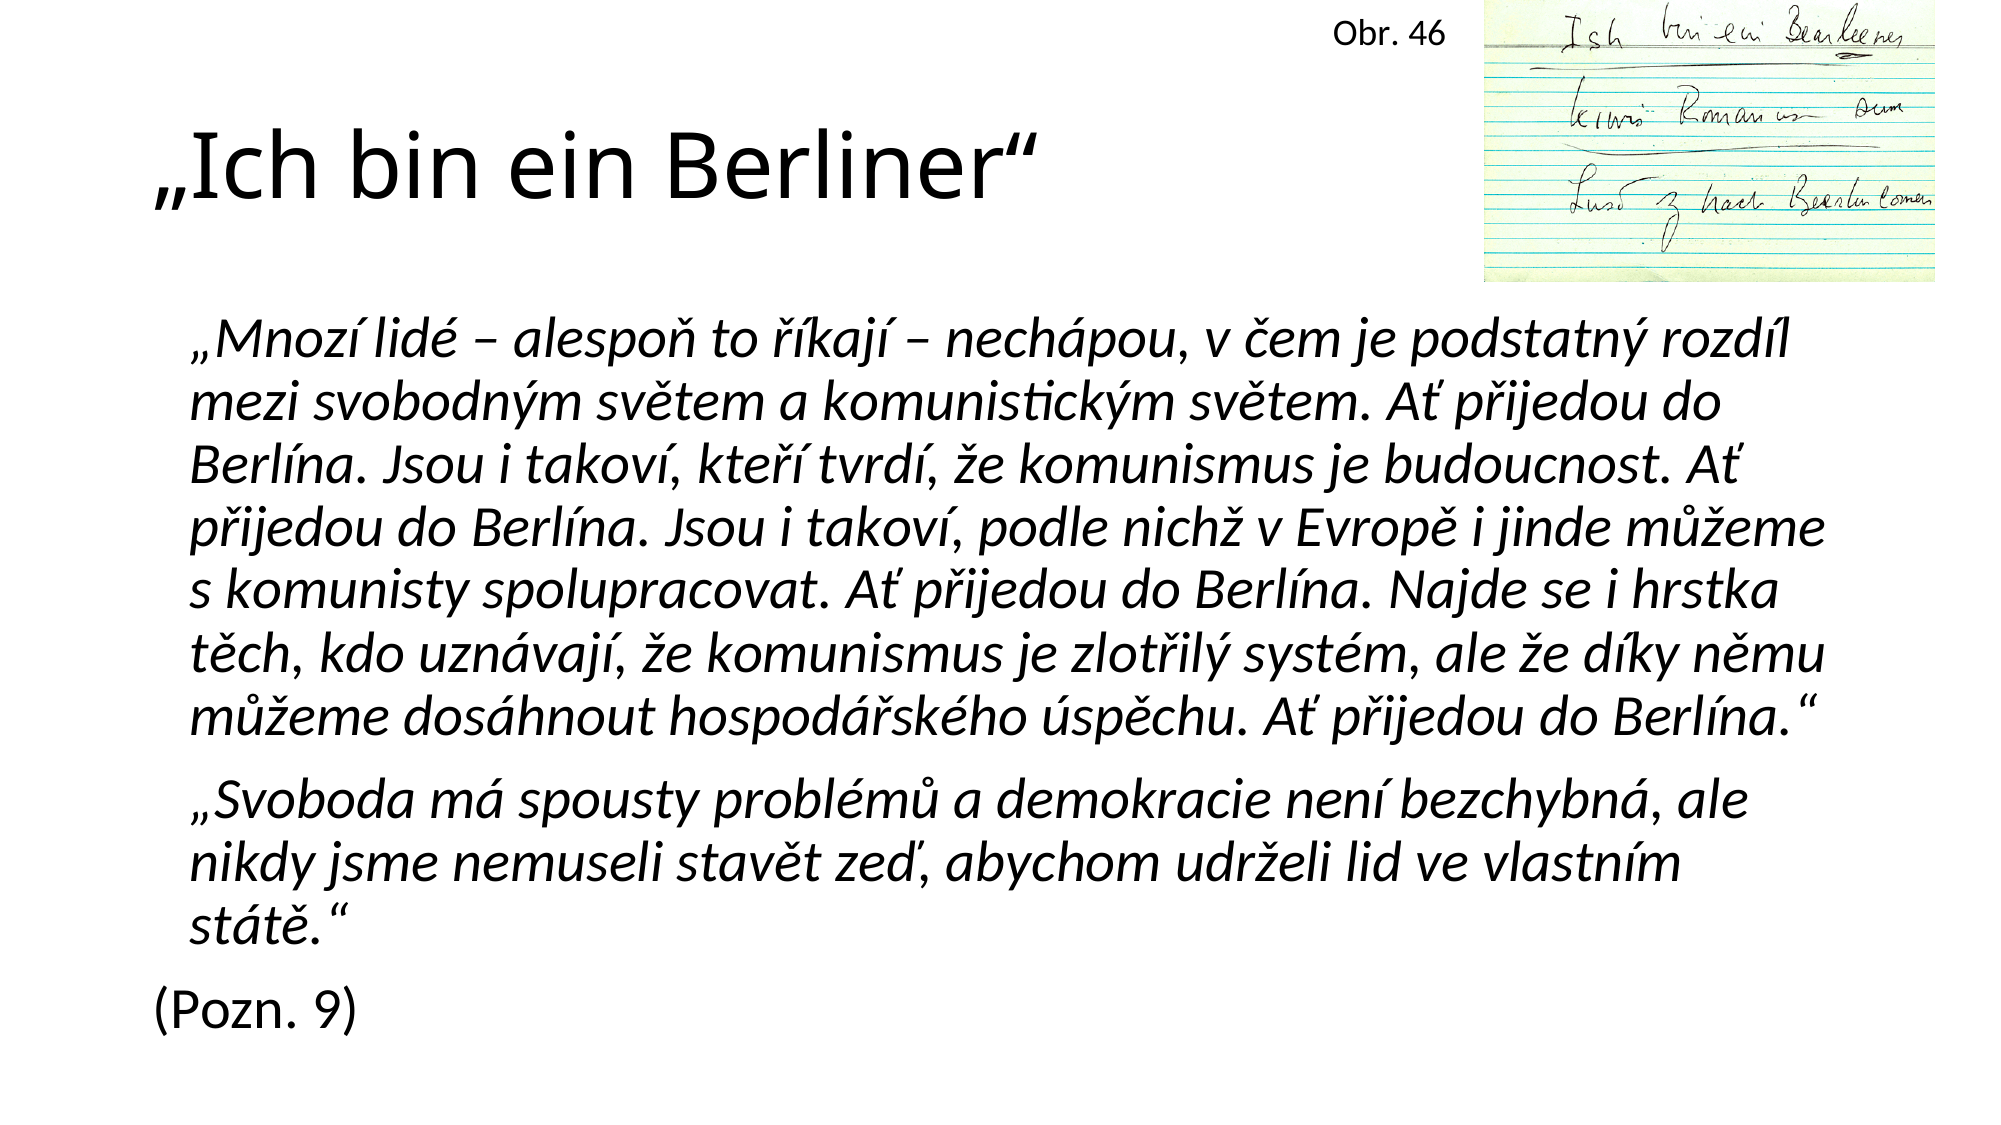

Obr. 46
# „Ich bin ein Berliner“
	„Mnozí lidé – alespoň to říkají – nechápou, v čem je podstatný rozdíl mezi svobodným světem a komunistickým světem. Ať přijedou do Berlína. Jsou i takoví, kteří tvrdí, že komunismus je budoucnost. Ať přijedou do Berlína. Jsou i takoví, podle nichž v Evropě i jinde můžeme s komunisty spolupracovat. Ať přijedou do Berlína. Najde se i hrstka těch, kdo uznávají, že komunismus je zlotřilý systém, ale že díky němu můžeme dosáhnout hospodářského úspěchu. Ať přijedou do Berlína.“
	„Svoboda má spousty problémů a demokracie není bezchybná, ale nikdy jsme nemuseli stavět zeď, abychom udrželi lid ve vlastním státě.“
(Pozn. 9)